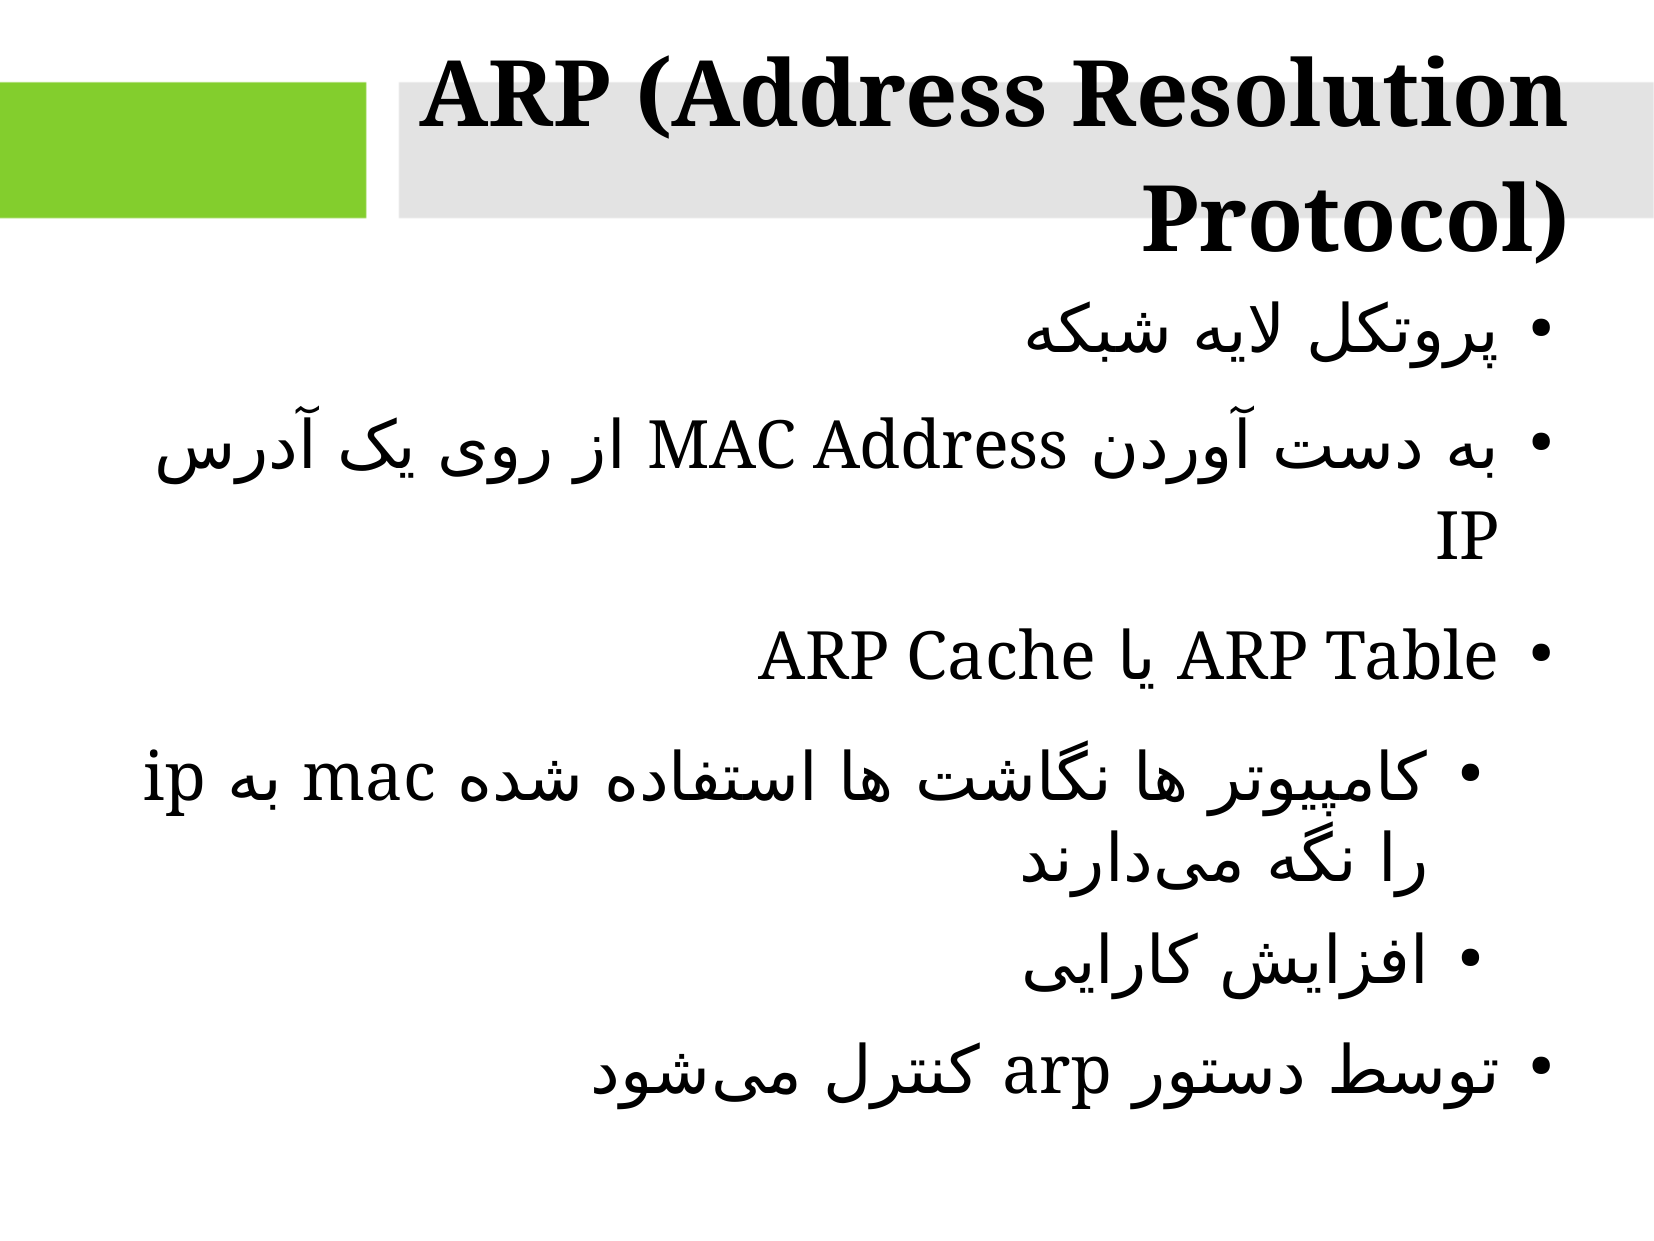

# ARP (Address Resolution Protocol)
پروتکل لایه شبکه
به دست آوردن MAC Address از روی یک آدرس IP
ARP Table یا ARP Cache
کامپیوتر ها نگاشت ها استفاده شده mac به ip را نگه می‌دارند
افزایش کارایی
توسط دستور arp کنترل می‌شود